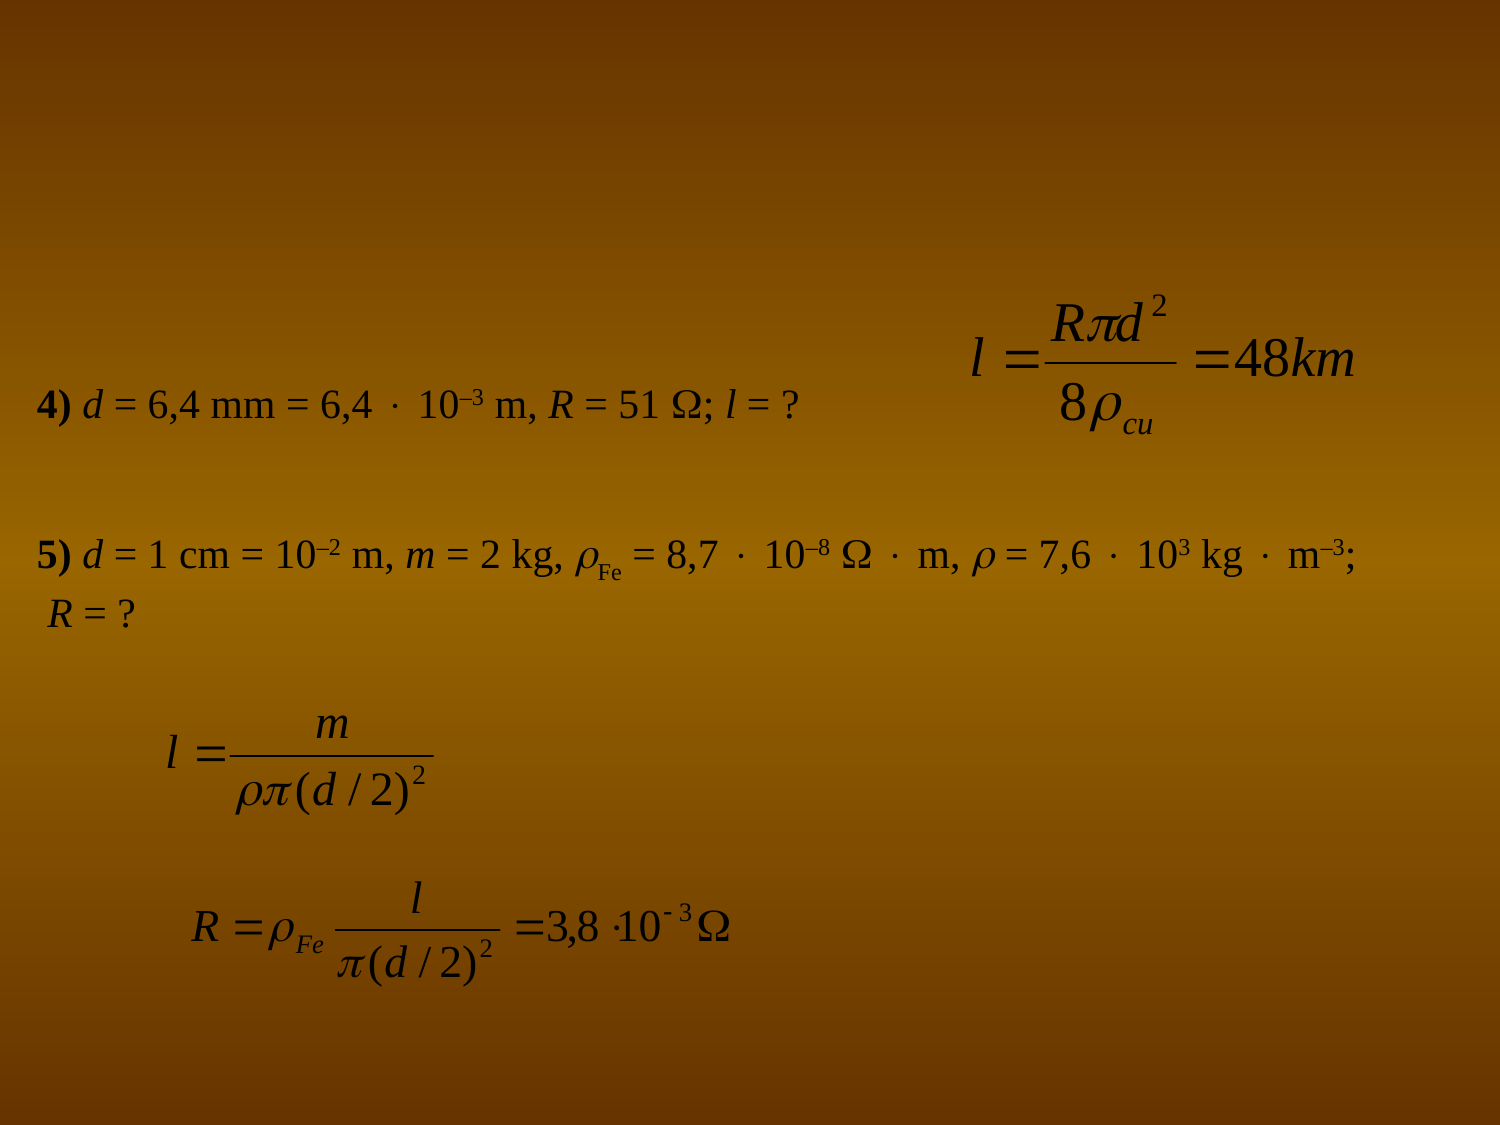

4) d = 6,4 mm = 6,4  10–3 m, R = 51 ; l = ?
5) d = 1 cm = 10–2 m, m = 2 kg, Fe = 8,7  10–8   m,  = 7,6  103 kg  m–3;
 R = ?